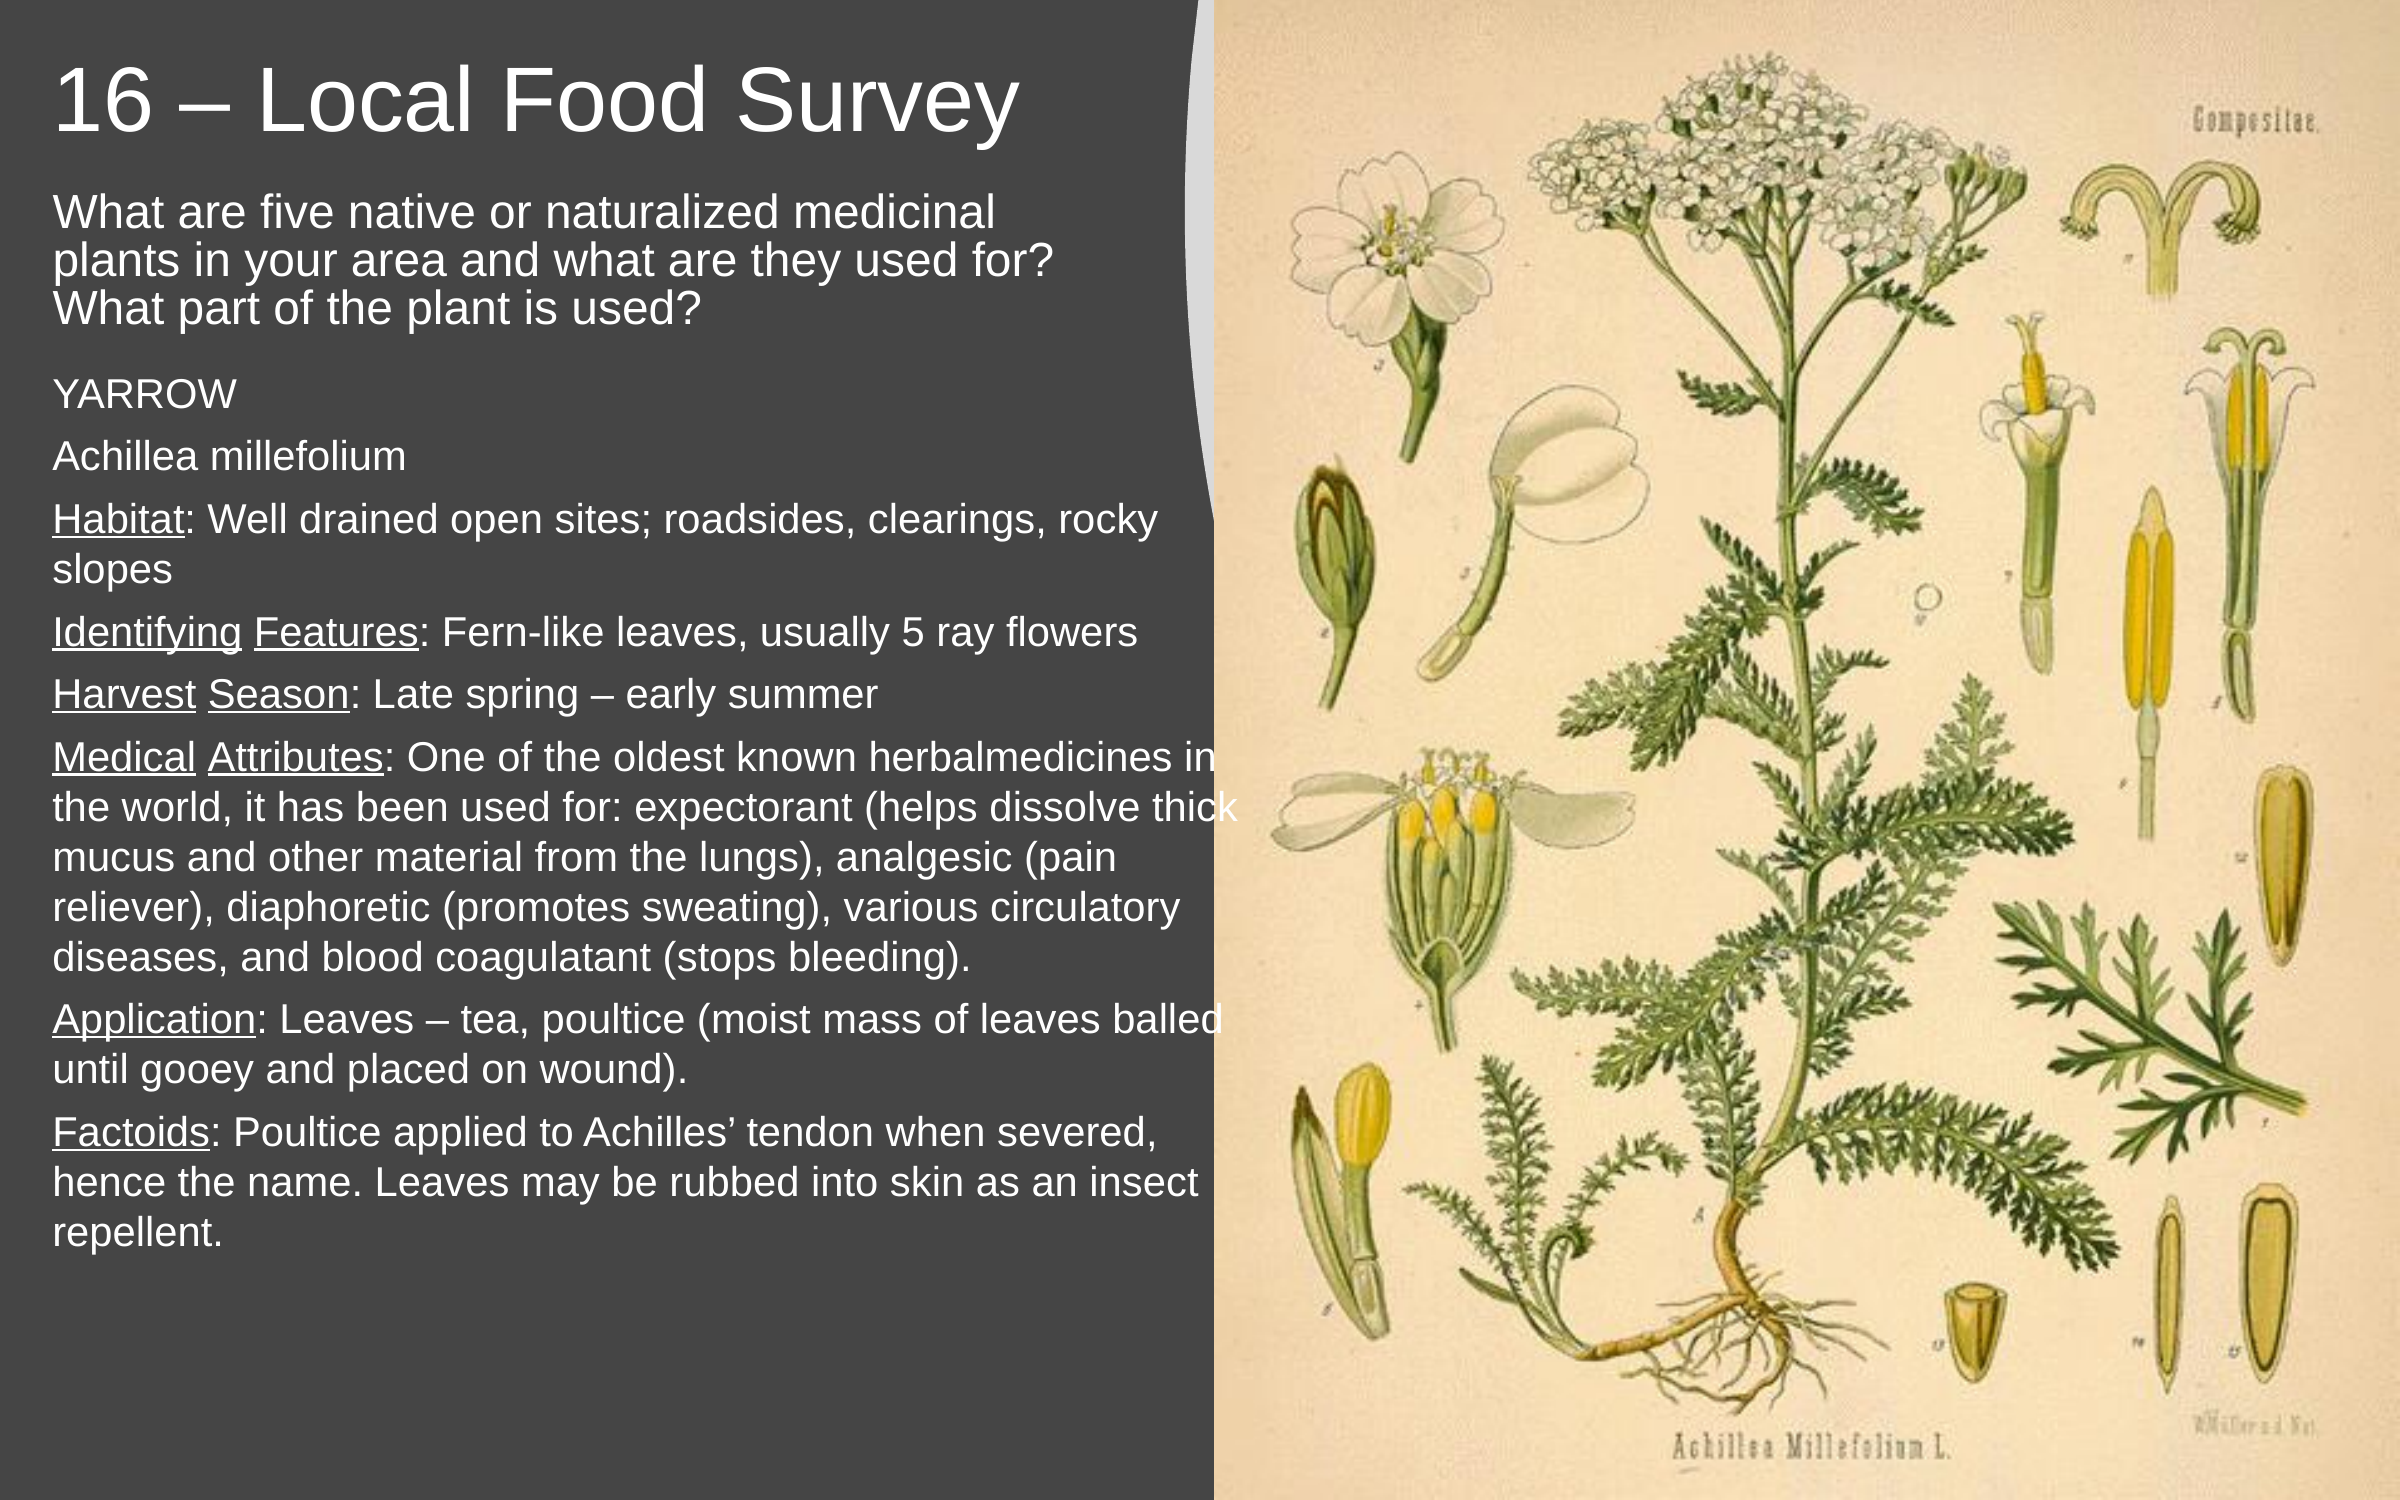

16 – Local Food Survey
What are five native or naturalized medicinal plants in your area and what are they used for? What part of the plant is used?
YARROW
Achillea millefolium
Habitat: Well drained open sites; roadsides, clearings, rocky slopes
Identifying Features: Fern-like leaves, usually 5 ray flowers
Harvest Season: Late spring – early summer
Medical Attributes: One of the oldest known herbalmedicines in the world, it has been used for: expectorant (helps dissolve thick mucus and other material from the lungs), analgesic (pain reliever), diaphoretic (promotes sweating), various circulatory diseases, and blood coagulatant (stops bleeding).
Application: Leaves – tea, poultice (moist mass of leaves balled until gooey and placed on wound).
Factoids: Poultice applied to Achilles’ tendon when severed, hence the name. Leaves may be rubbed into skin as an insect repellent.